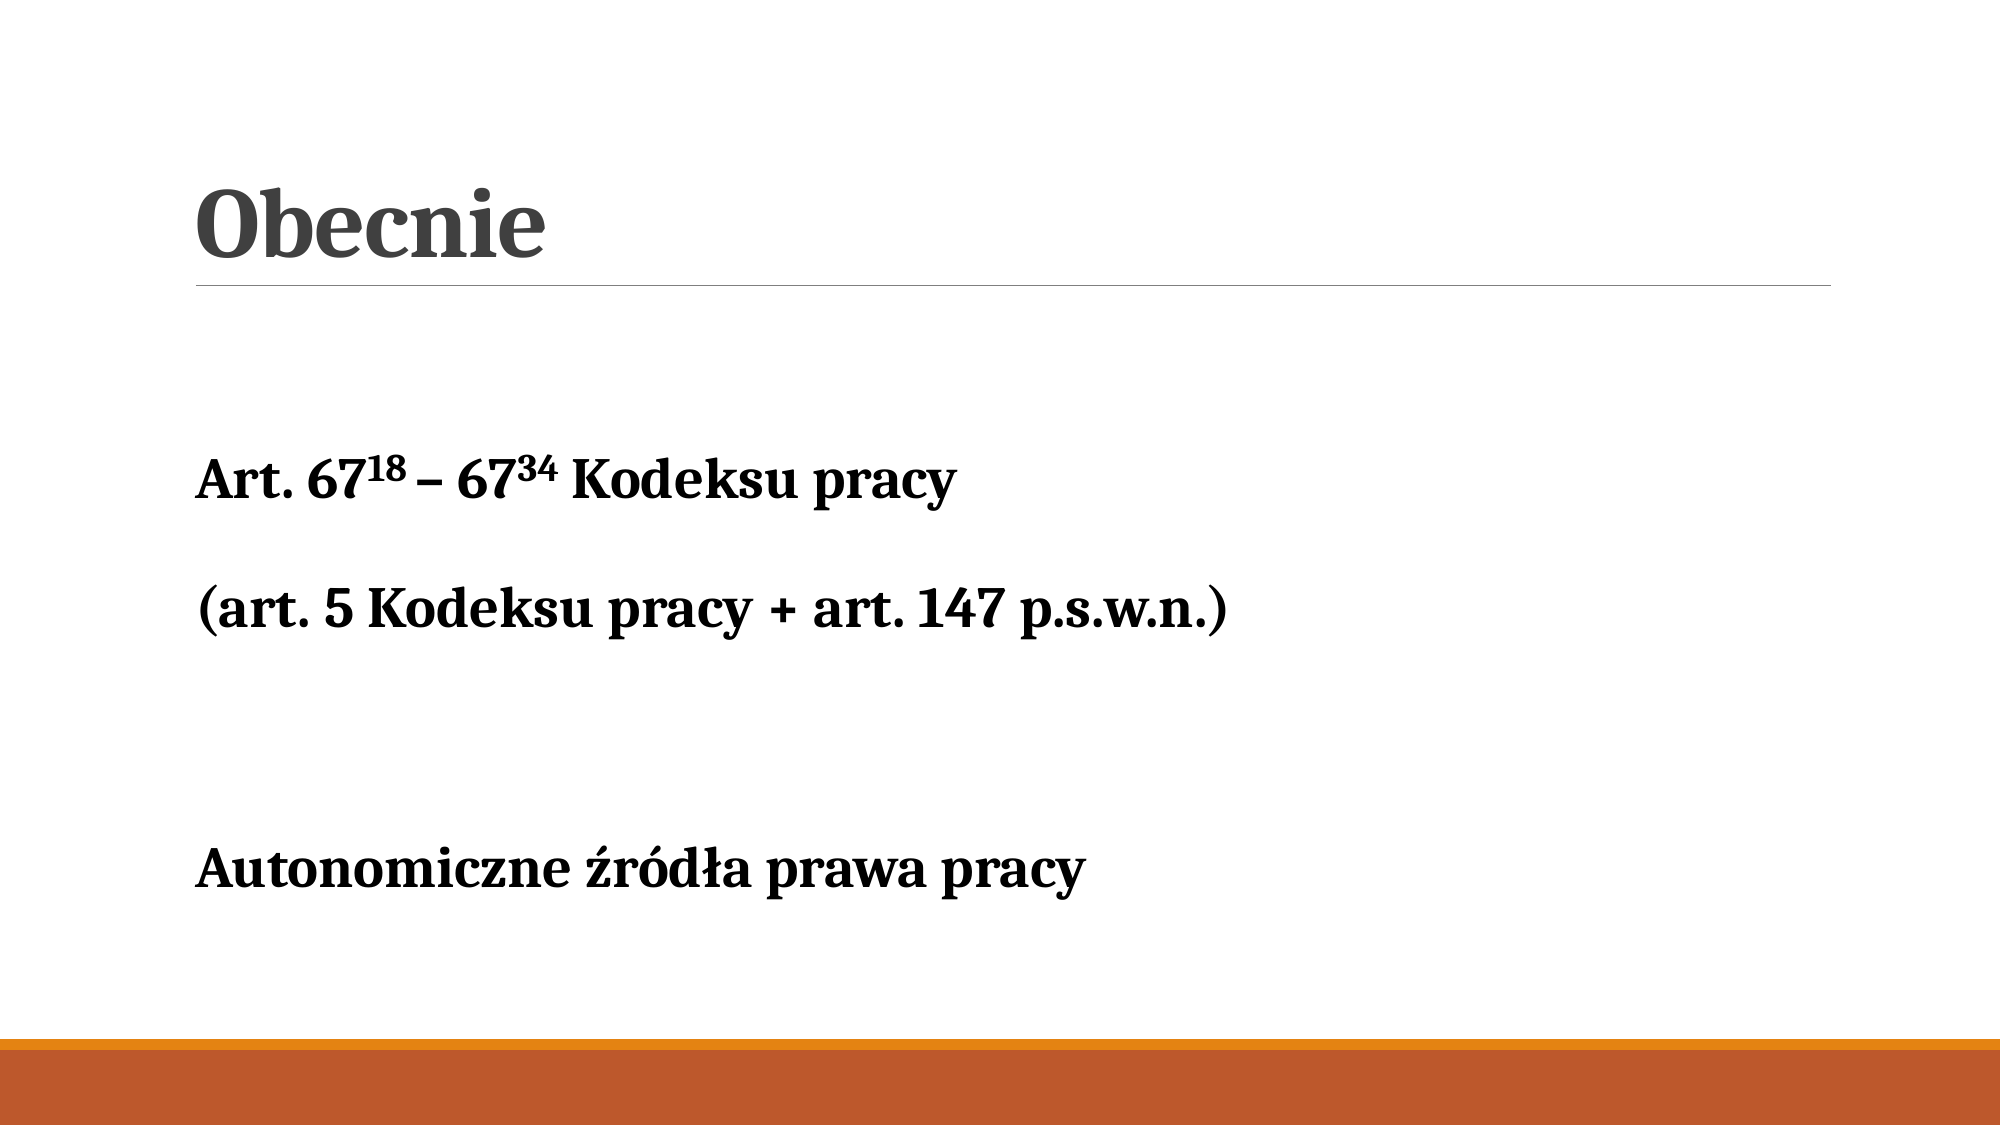

# Obecnie
Art. 6718 – 6734 Kodeksu pracy
(art. 5 Kodeksu pracy + art. 147 p.s.w.n.)
Autonomiczne źródła prawa pracy